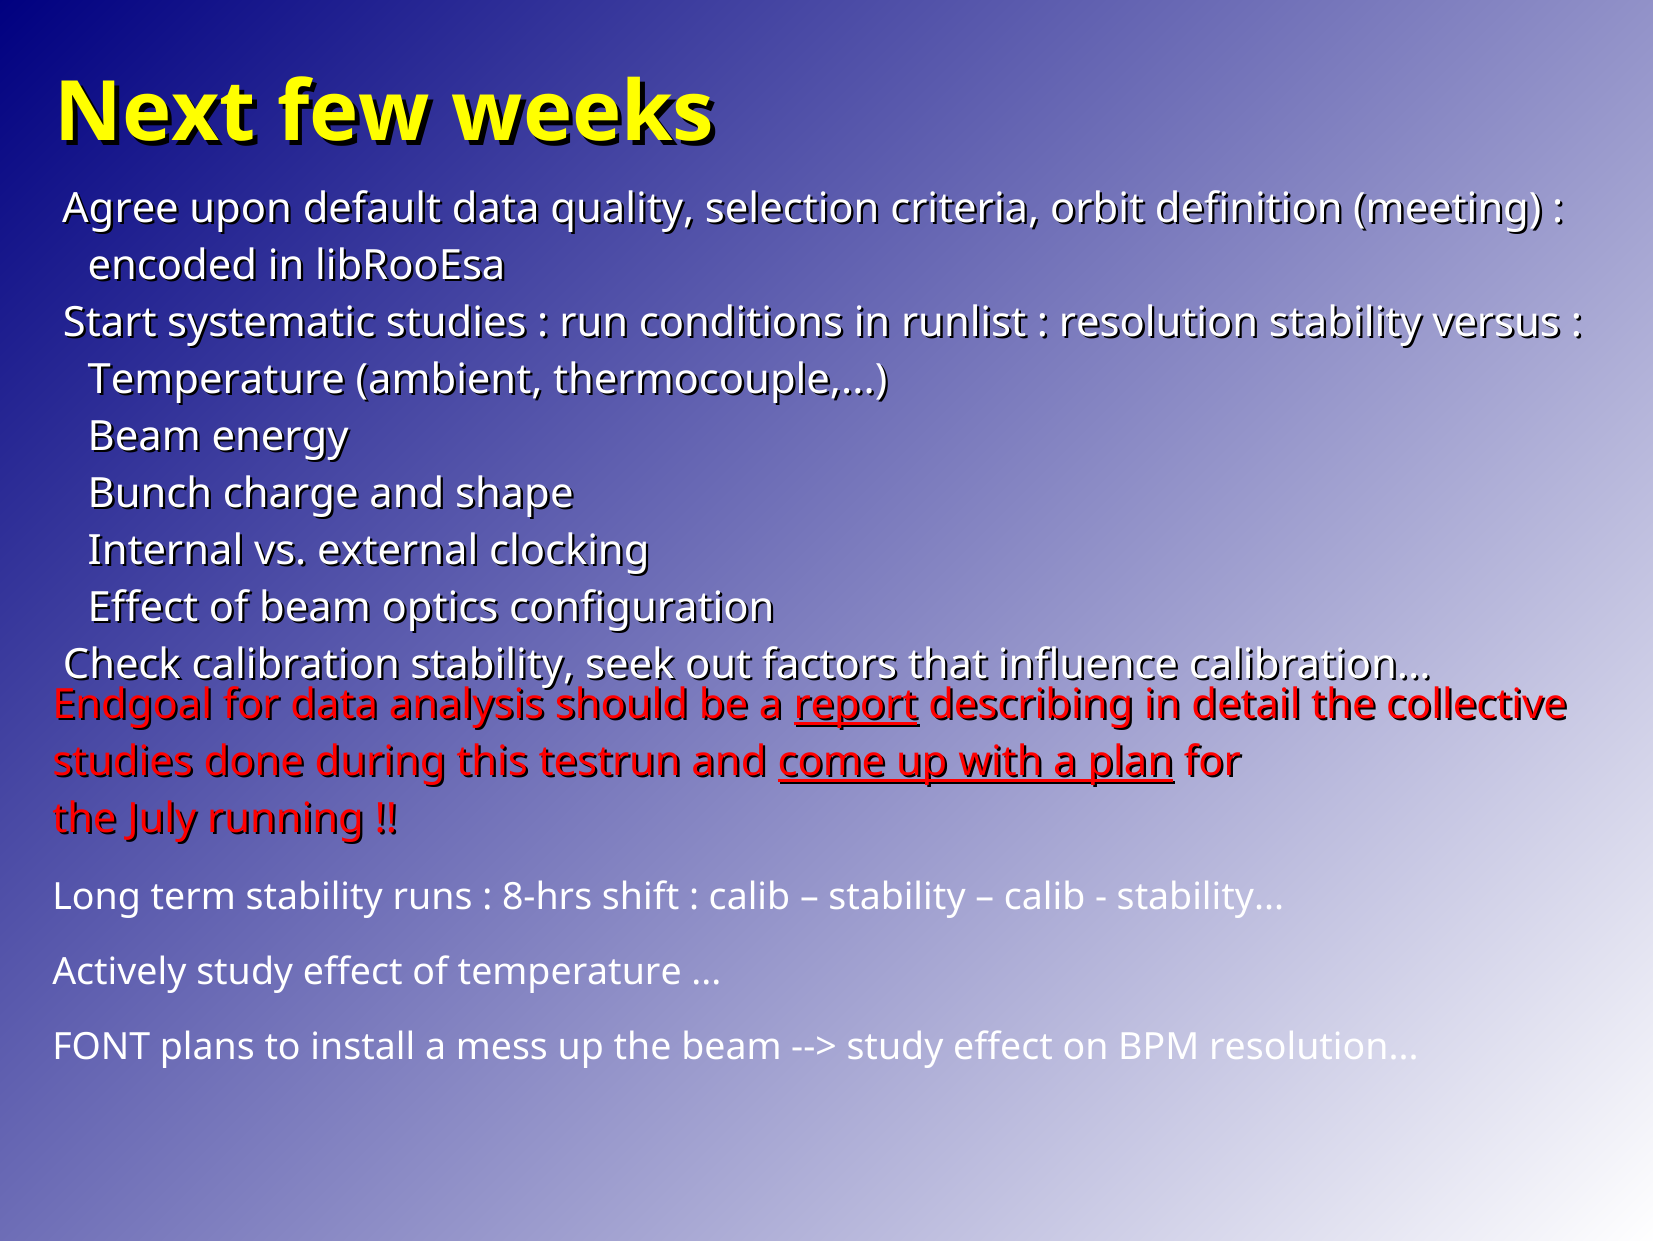

Next few weeks
 Agree upon default data quality, selection criteria, orbit definition (meeting) :
encoded in libRooEsa
 Start systematic studies : run conditions in runlist : resolution stability versus :
Temperature (ambient, thermocouple,...)
Beam energy
Bunch charge and shape
Internal vs. external clocking
Effect of beam optics configuration
 Check calibration stability, seek out factors that influence calibration...
Endgoal for data analysis should be a report describing in detail the collective
studies done during this testrun and come up with a plan for
the July running !!
Long term stability runs : 8-hrs shift : calib – stability – calib - stability...
Actively study effect of temperature ...
FONT plans to install a mess up the beam --> study effect on BPM resolution...